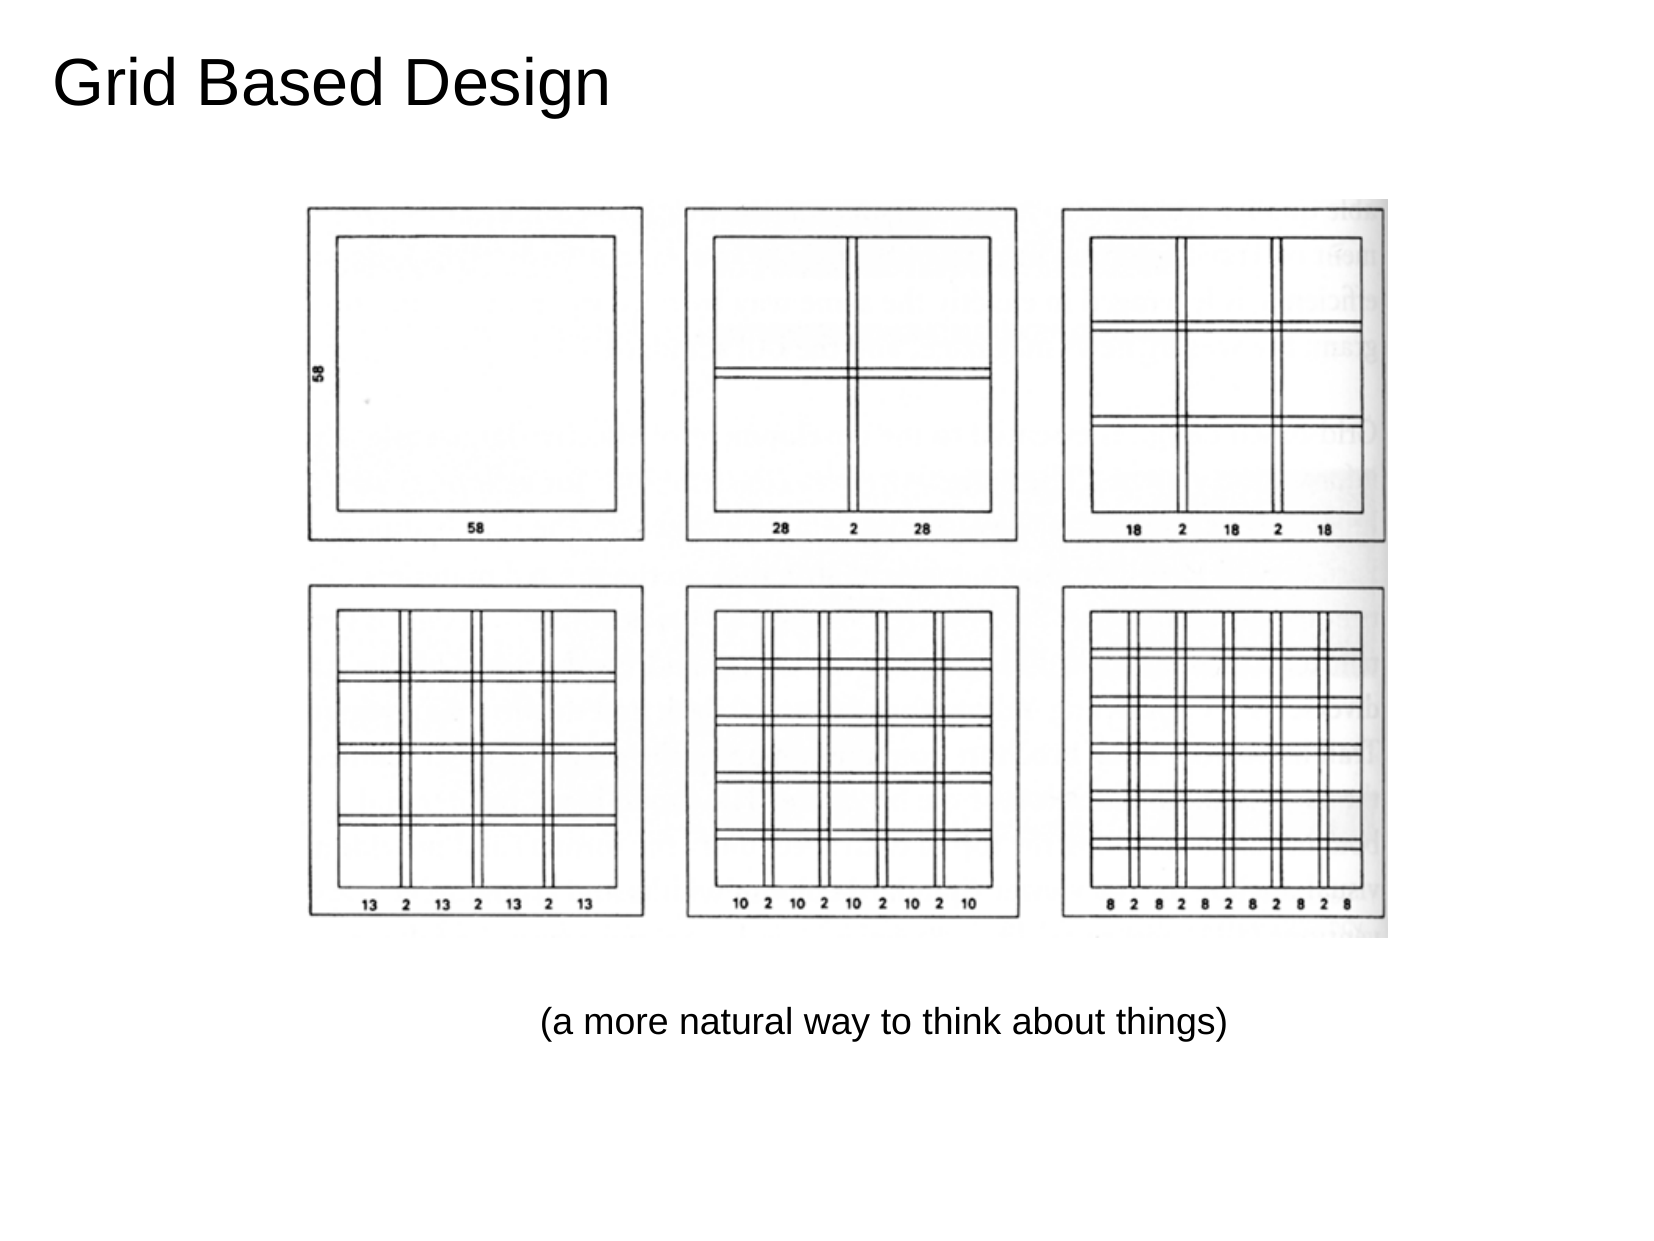

Grid Based Design
(a more natural way to think about things)